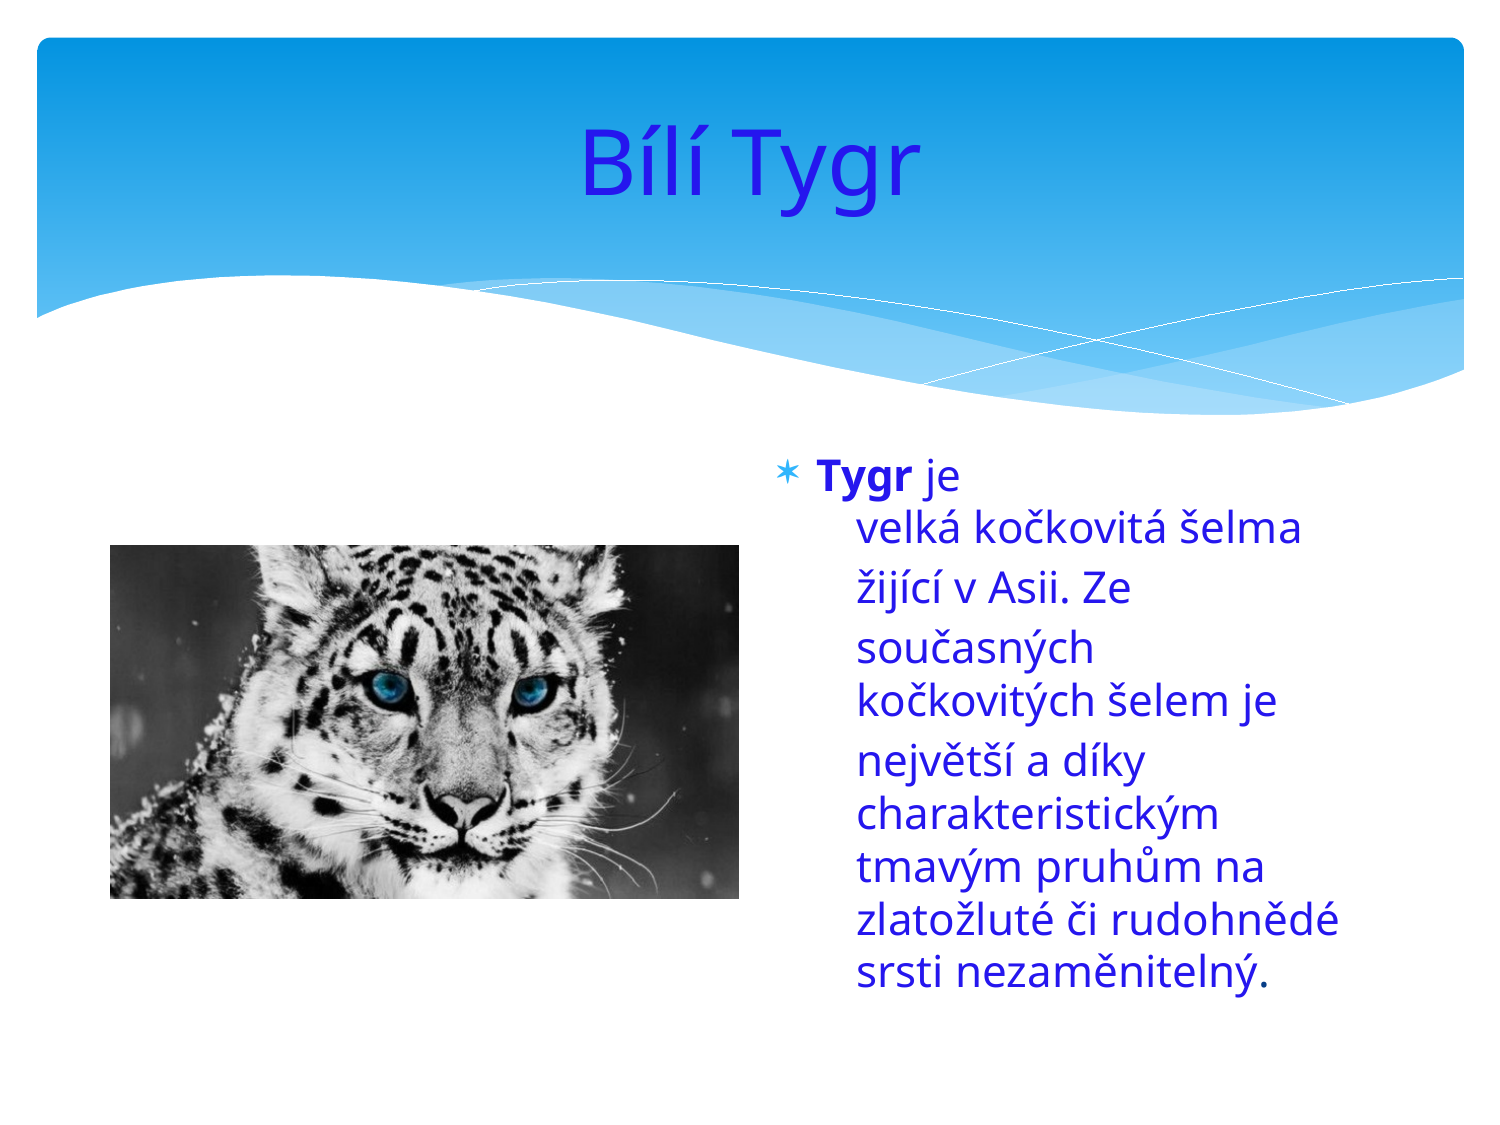

# Bílí Tygr
Tygr je velká kočkovitá šelma žijící v Asii. Ze současných kočkovitých šelem je největší a díky charakteristickým tmavým pruhům na zlatožluté či rudohnědé srsti nezaměnitelný.